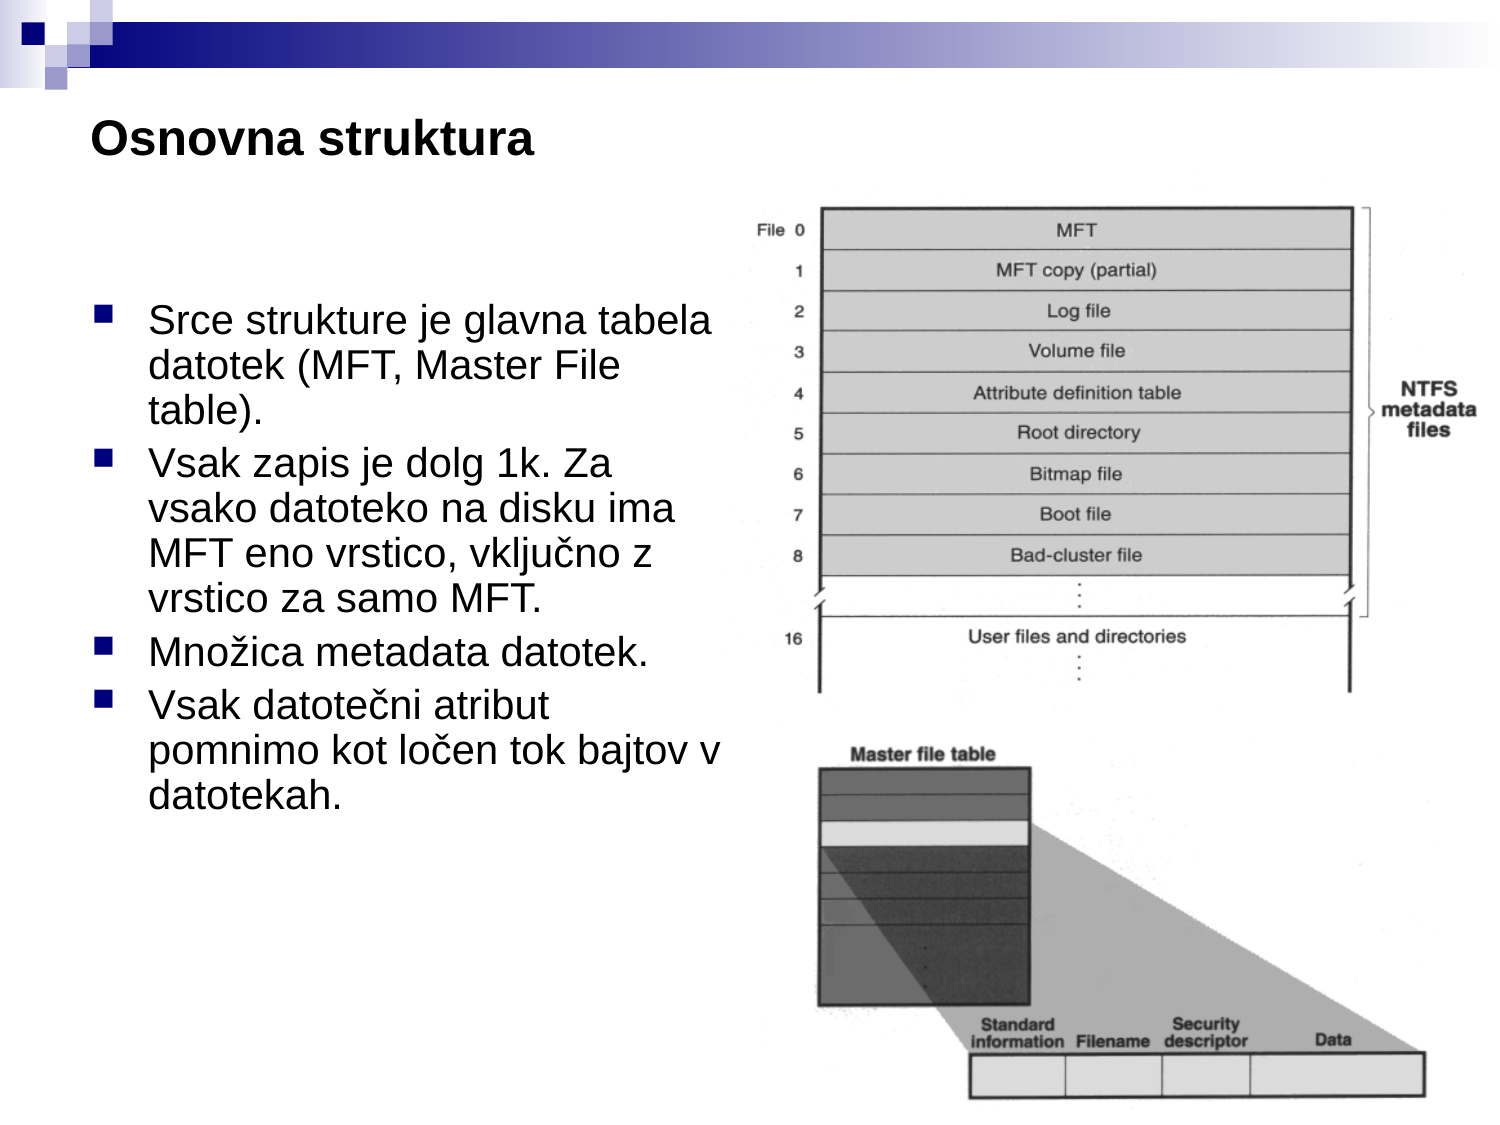

Osnovna struktura
# Srce strukture je glavna tabela datotek (MFT, Master File table).
Vsak zapis je dolg 1k. Za vsako datoteko na disku ima MFT eno vrstico, vključno z vrstico za samo MFT.
Množica metadata datotek.
Vsak datotečni atribut pomnimo kot ločen tok bajtov v datotekah.